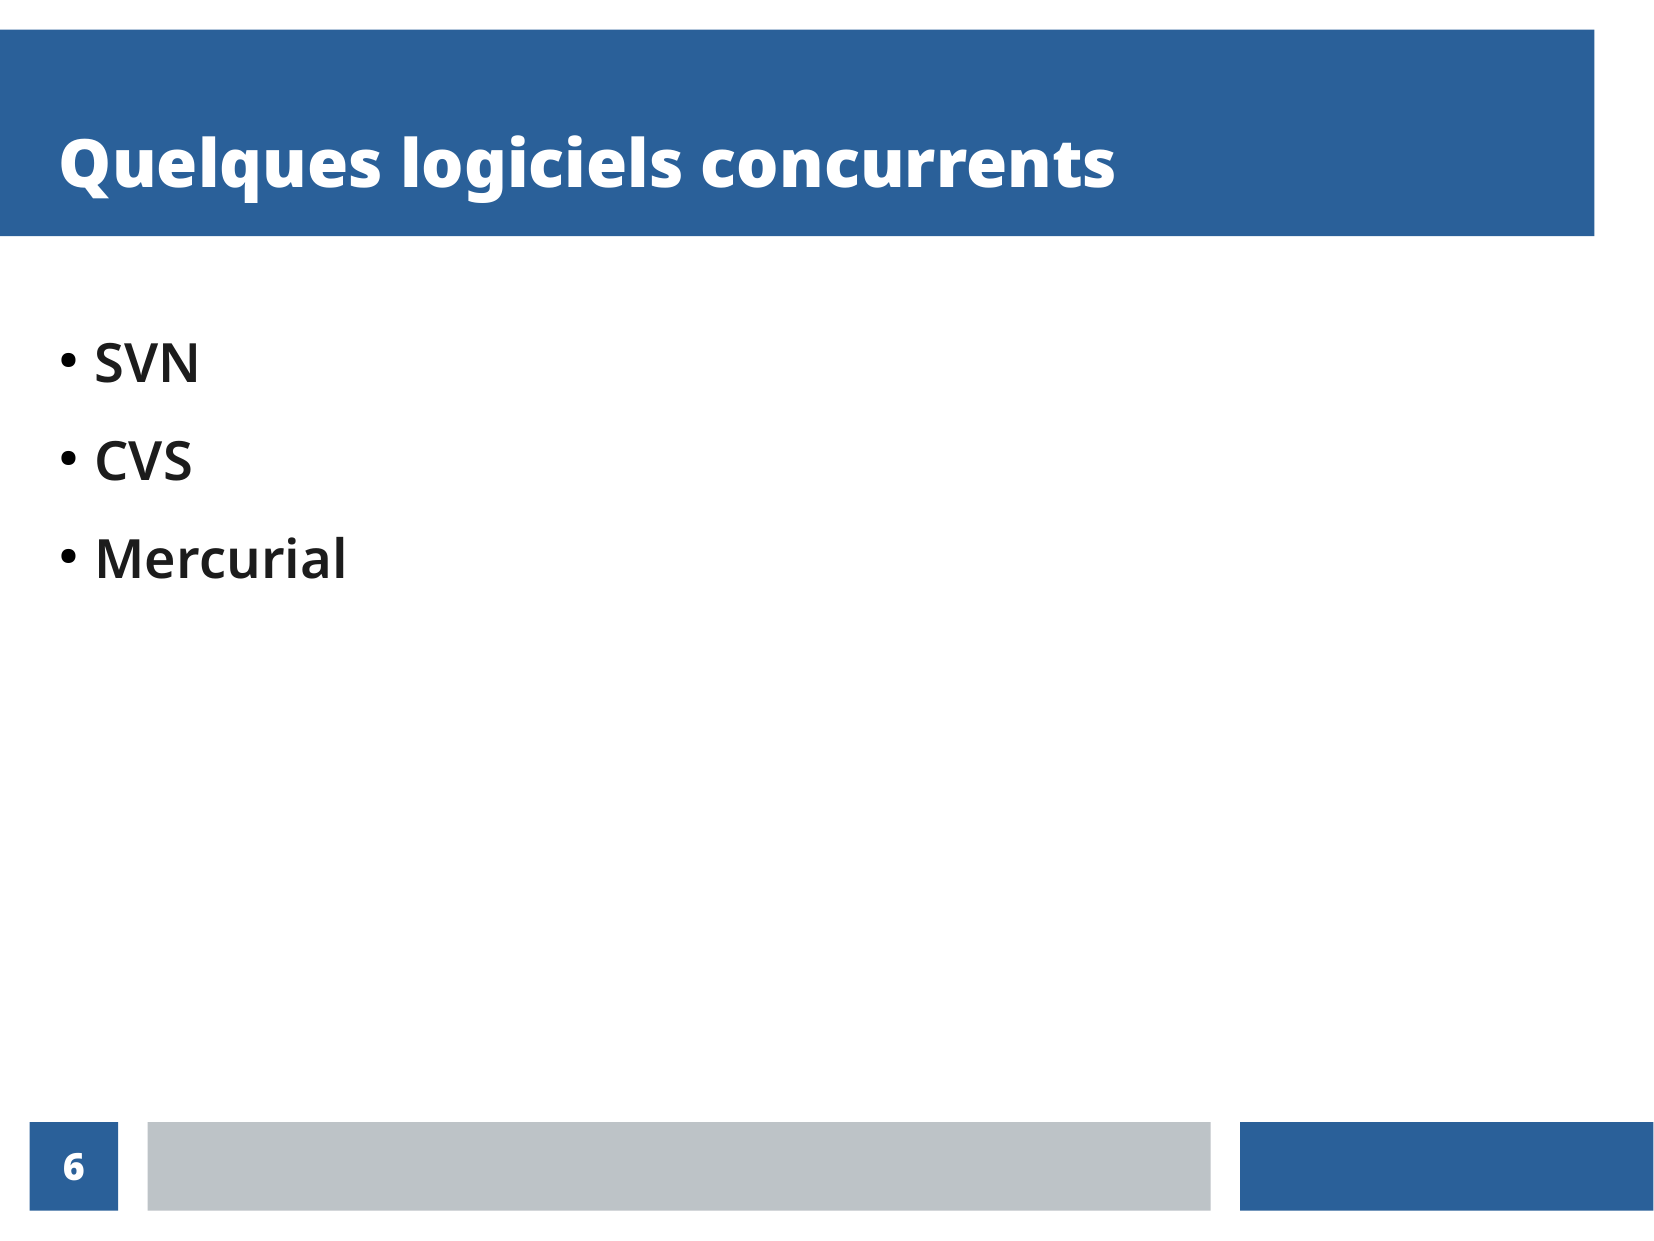

# Quelques logiciels concurrents
SVN
CVS
Mercurial
6